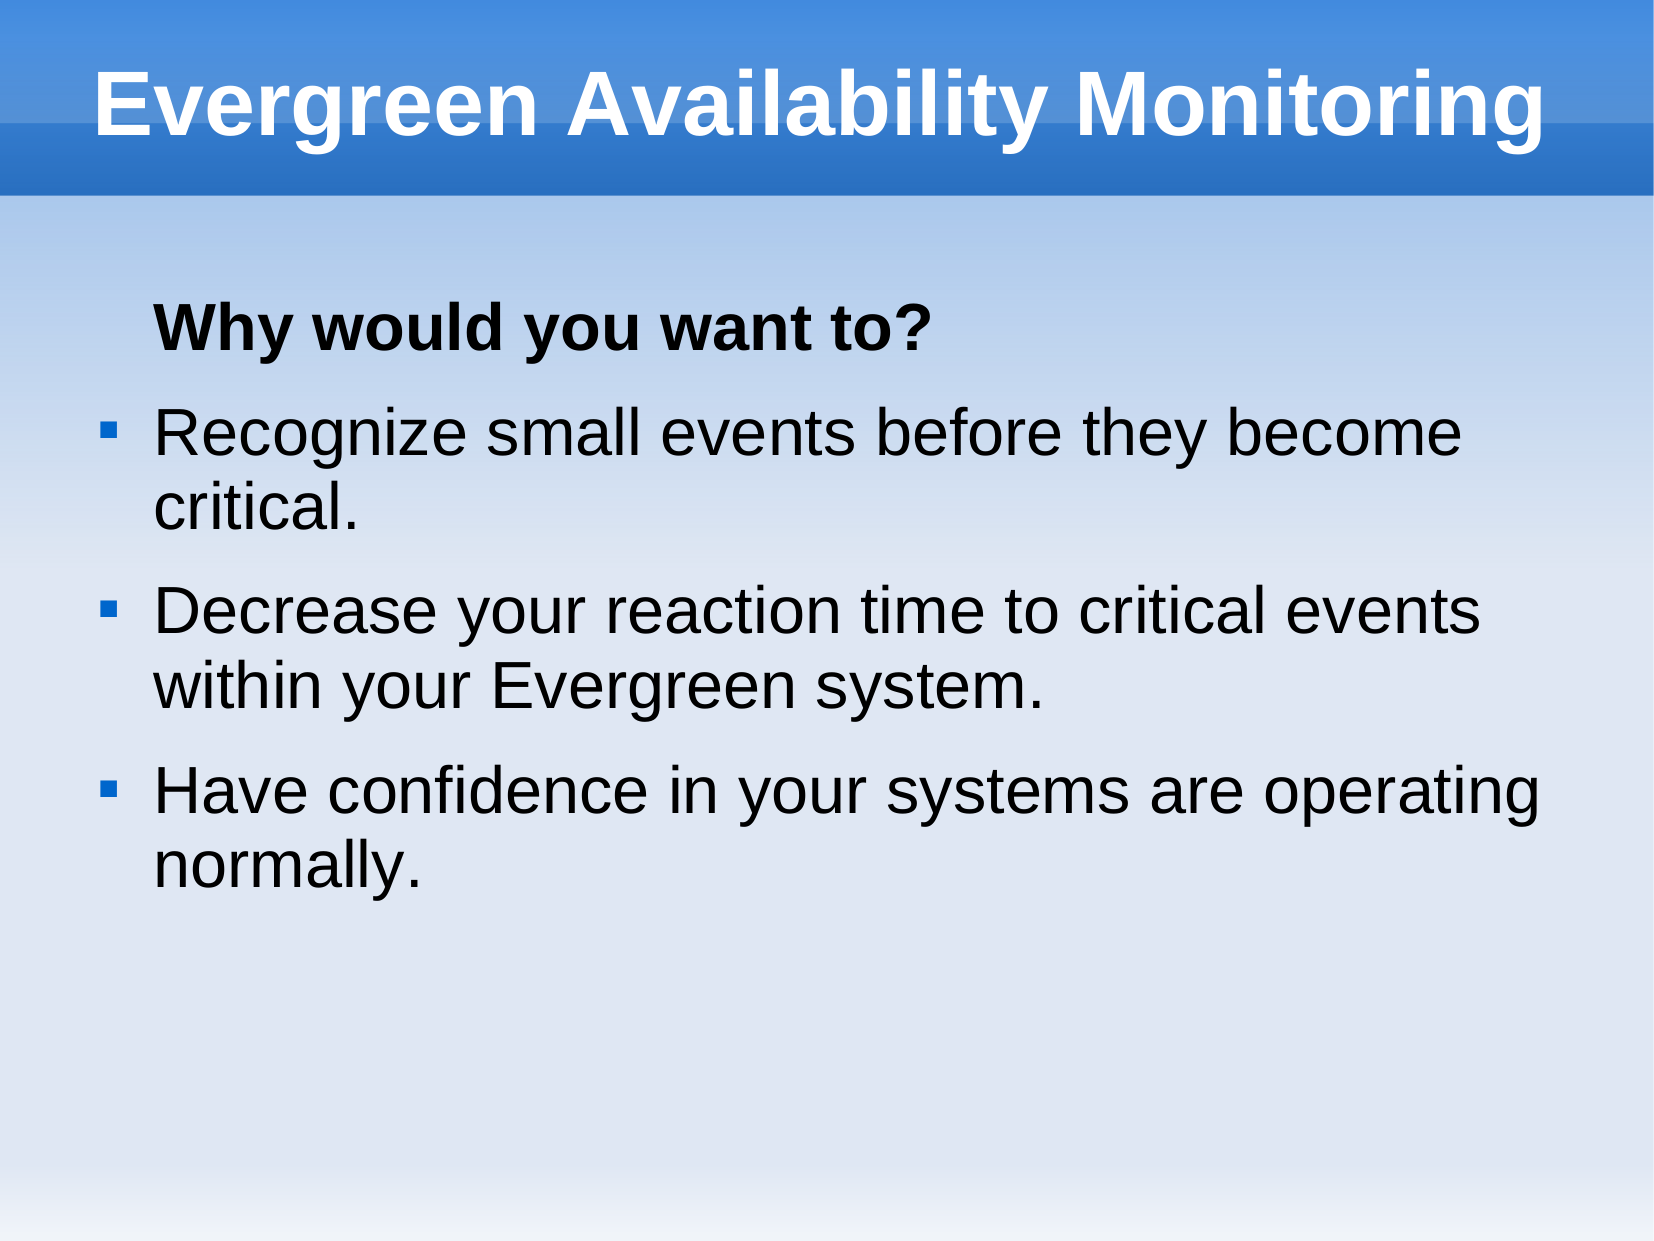

# Evergreen Availability Monitoring
Why would you want to?
Recognize small events before they become critical.
Decrease your reaction time to critical events within your Evergreen system.
Have confidence in your systems are operating normally.